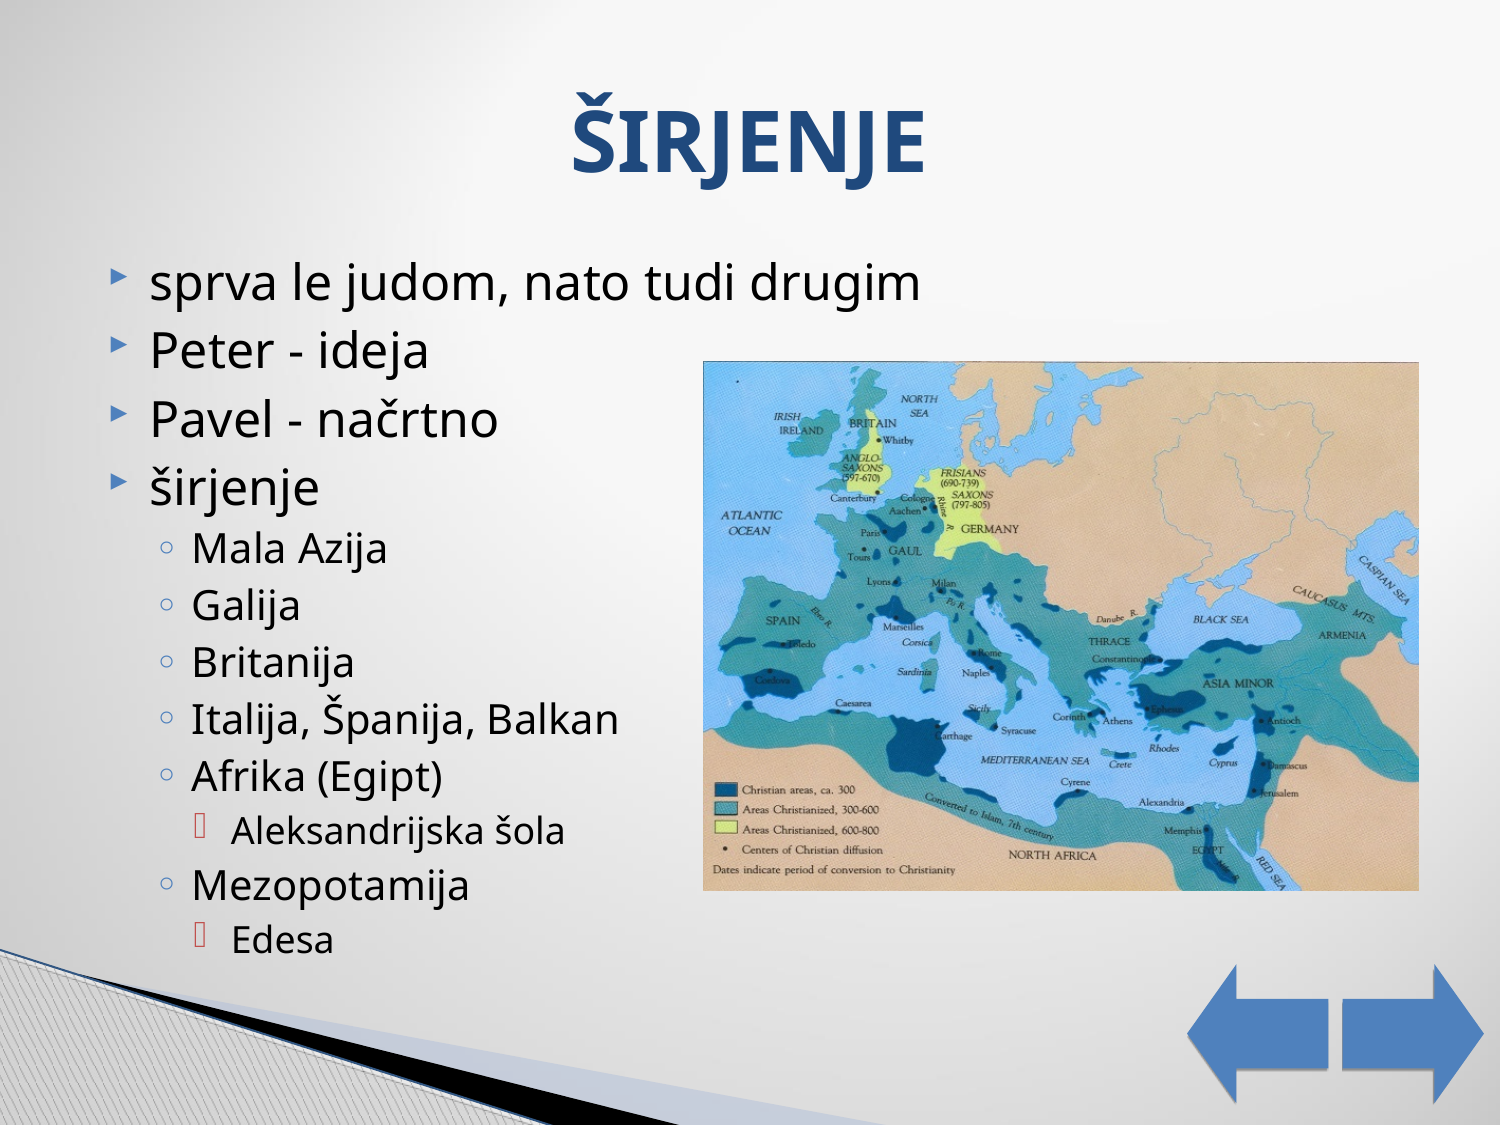

ŠIRJENJE
# sprva le judom, nato tudi drugim
Peter - ideja
Pavel - načrtno
širjenje
Mala Azija
Galija
Britanija
Italija, Španija, Balkan
Afrika (Egipt)
Aleksandrijska šola
Mezopotamija
Edesa